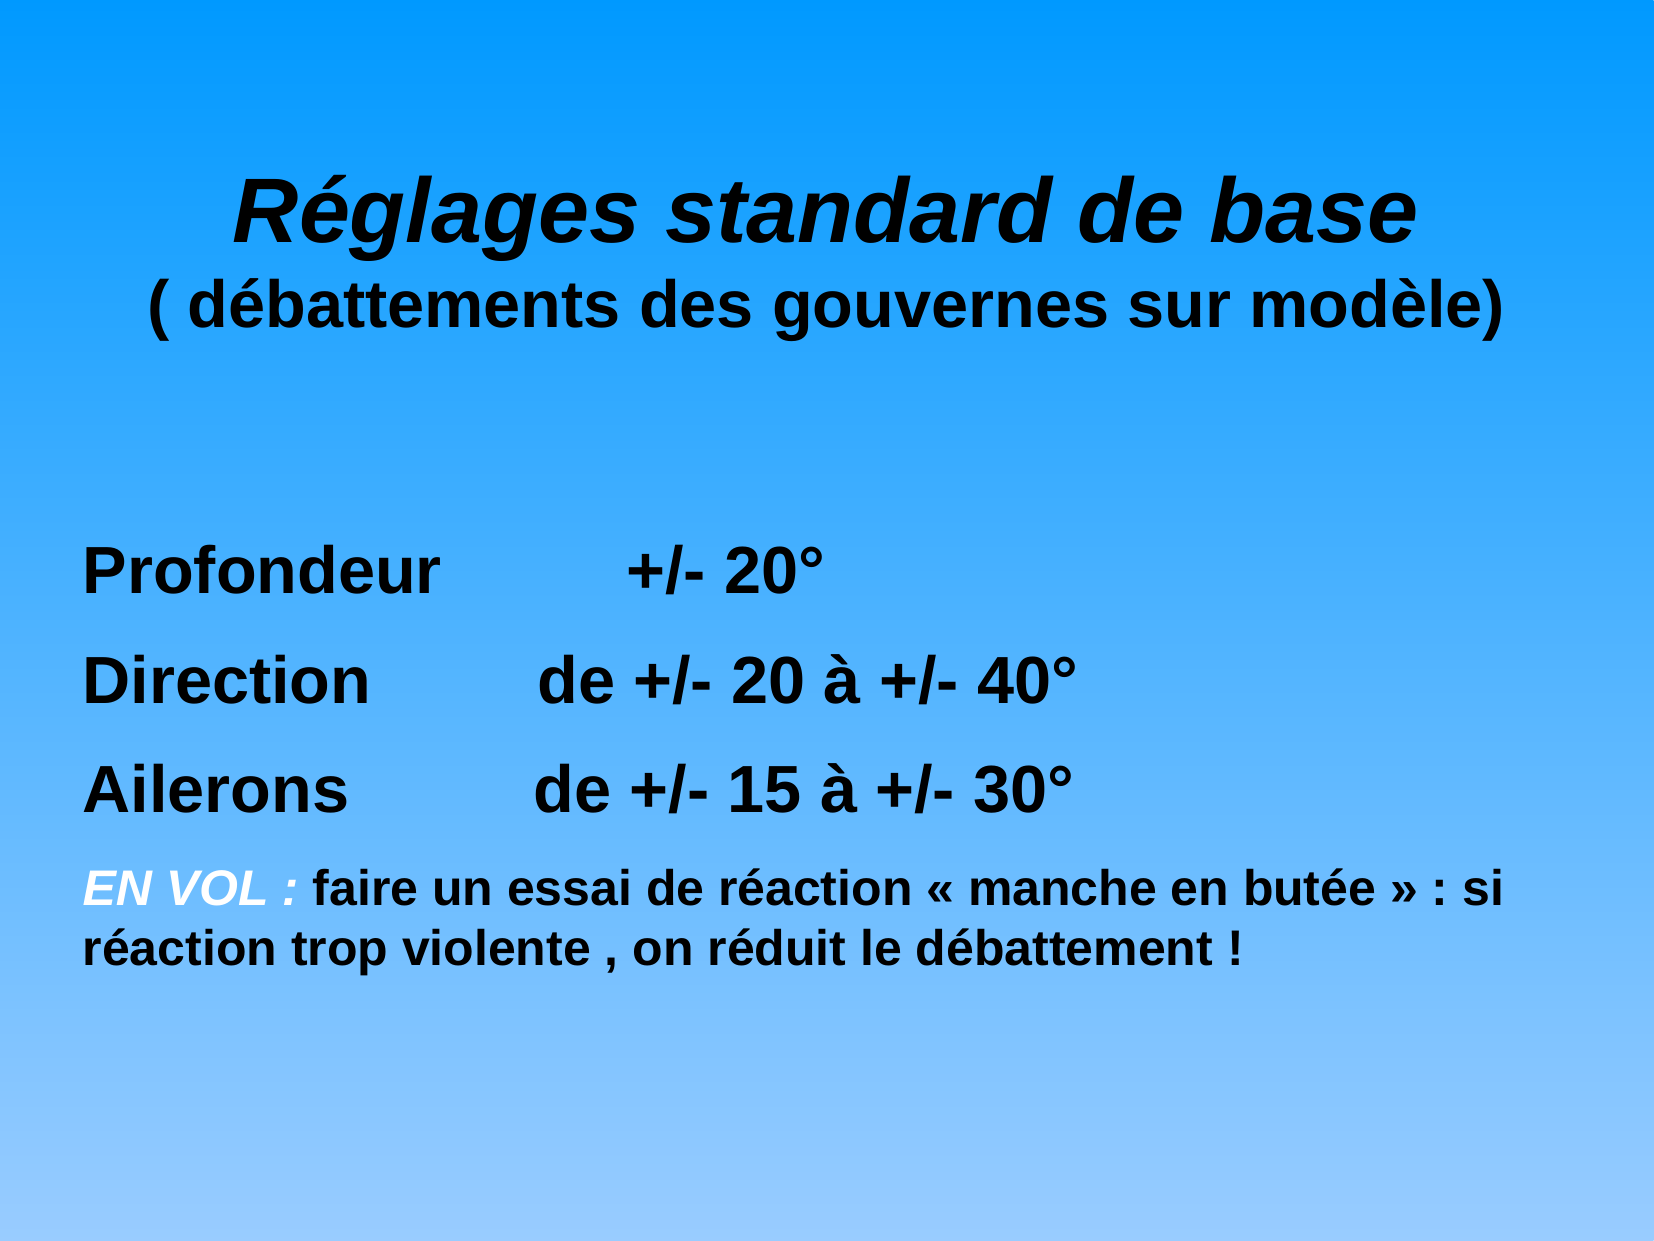

# Réglages standard de base ( débattements des gouvernes sur modèle)
Profondeur +/- 20°
Direction de +/- 20 à +/- 40°
Ailerons de +/- 15 à +/- 30°
EN VOL : faire un essai de réaction « manche en butée » : si réaction trop violente , on réduit le débattement !